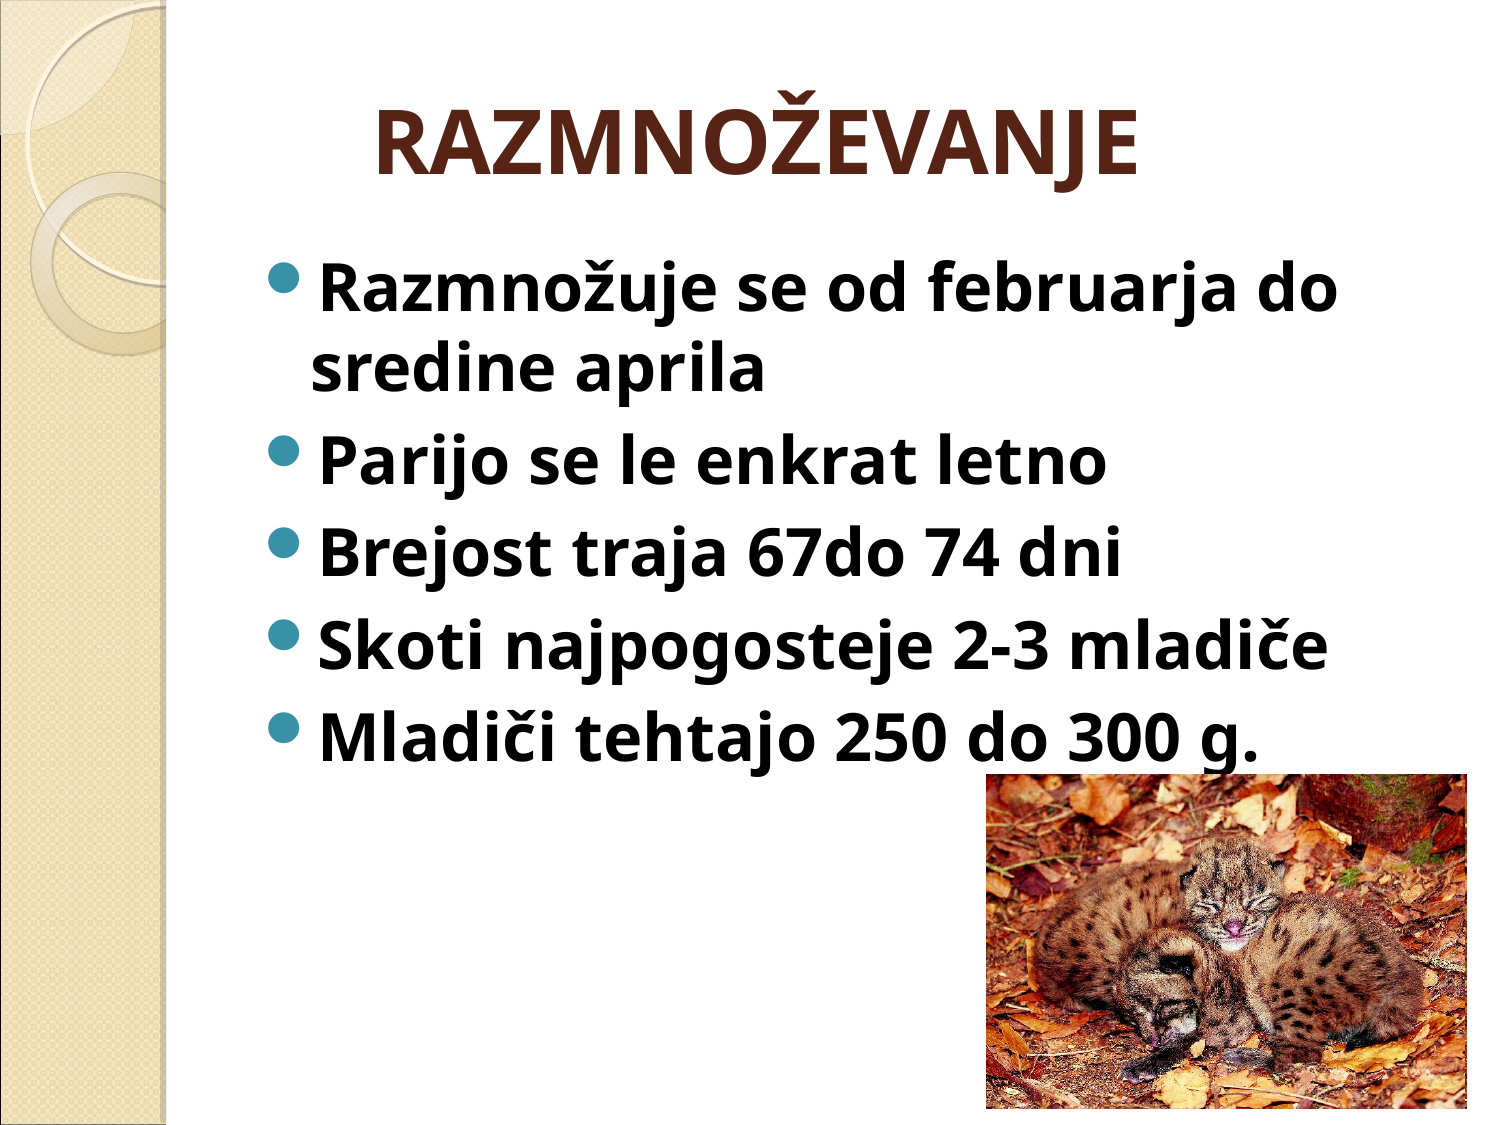

# RAZMNOŽEVANJE
Razmnožuje se od februarja do sredine aprila
Parijo se le enkrat letno
Brejost traja 67do 74 dni
Skoti najpogosteje 2-3 mladiče
Mladiči tehtajo 250 do 300 g.